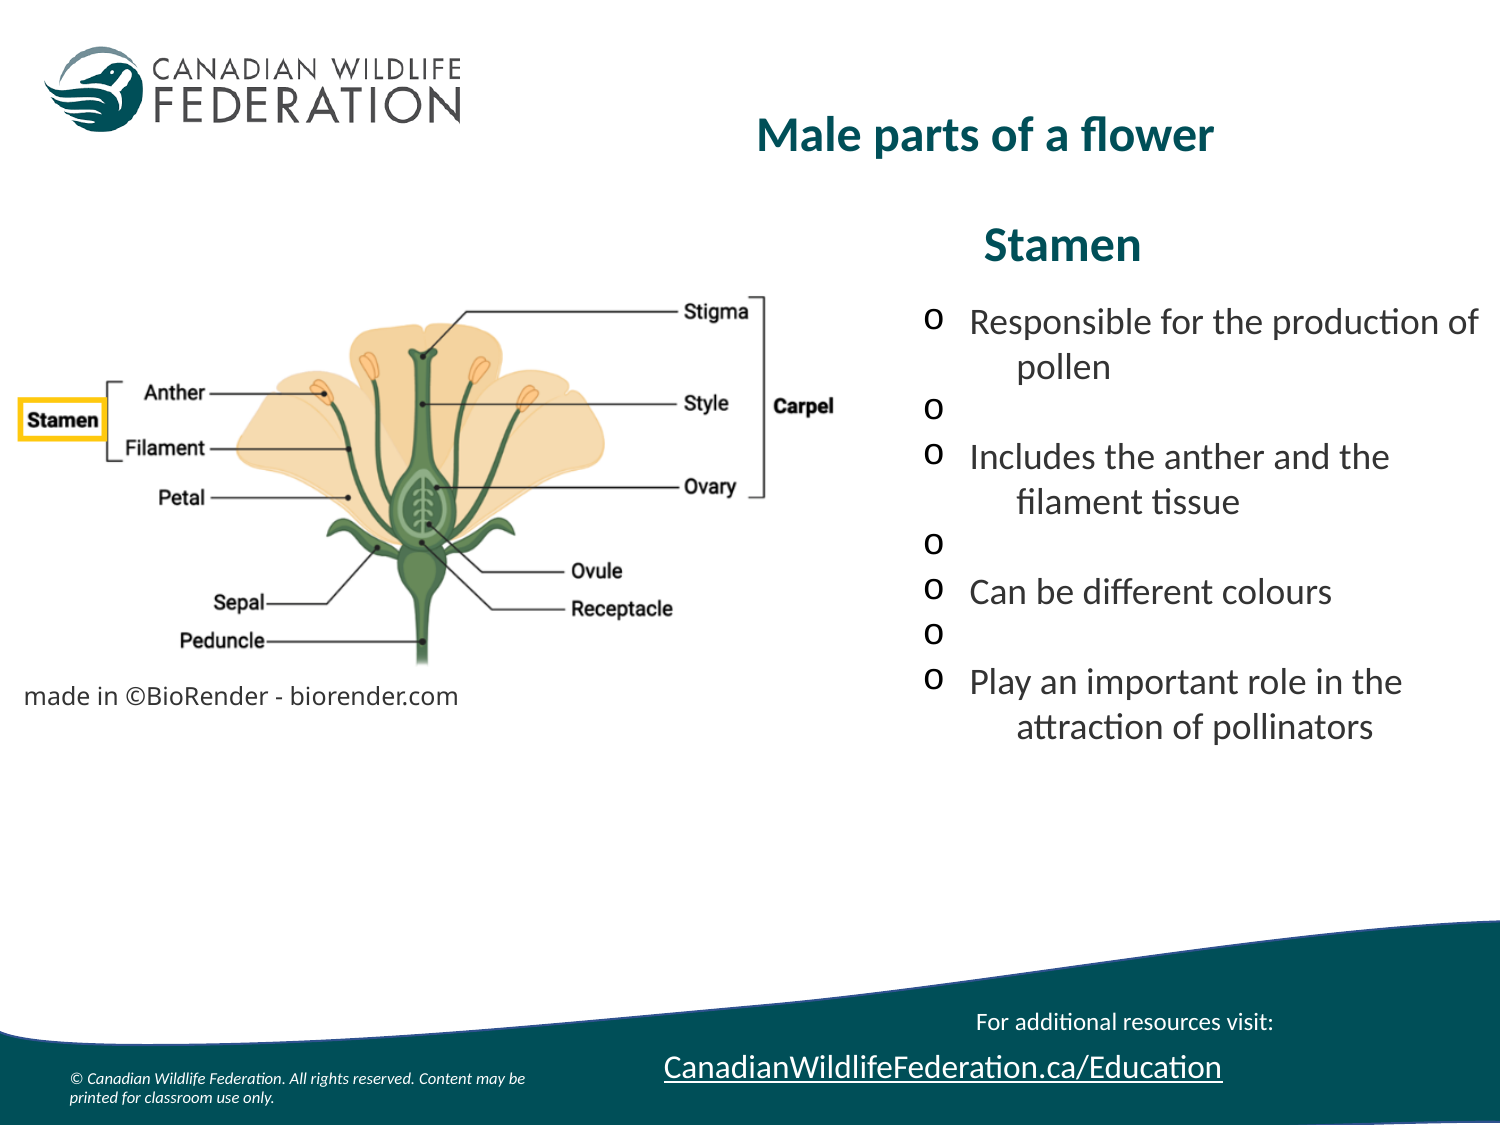

Male parts of a flower
Stamen
Responsible for the production of pollen
Includes the anther and the filament tissue
Can be different colours
Play an important role in the attraction of pollinators
made in ©BioRender - biorender.com
For additional resources visit:
CanadianWildlifeFederation.ca/Education
© Canadian Wildlife Federation. All rights reserved. Content may be printed for classroom use only.